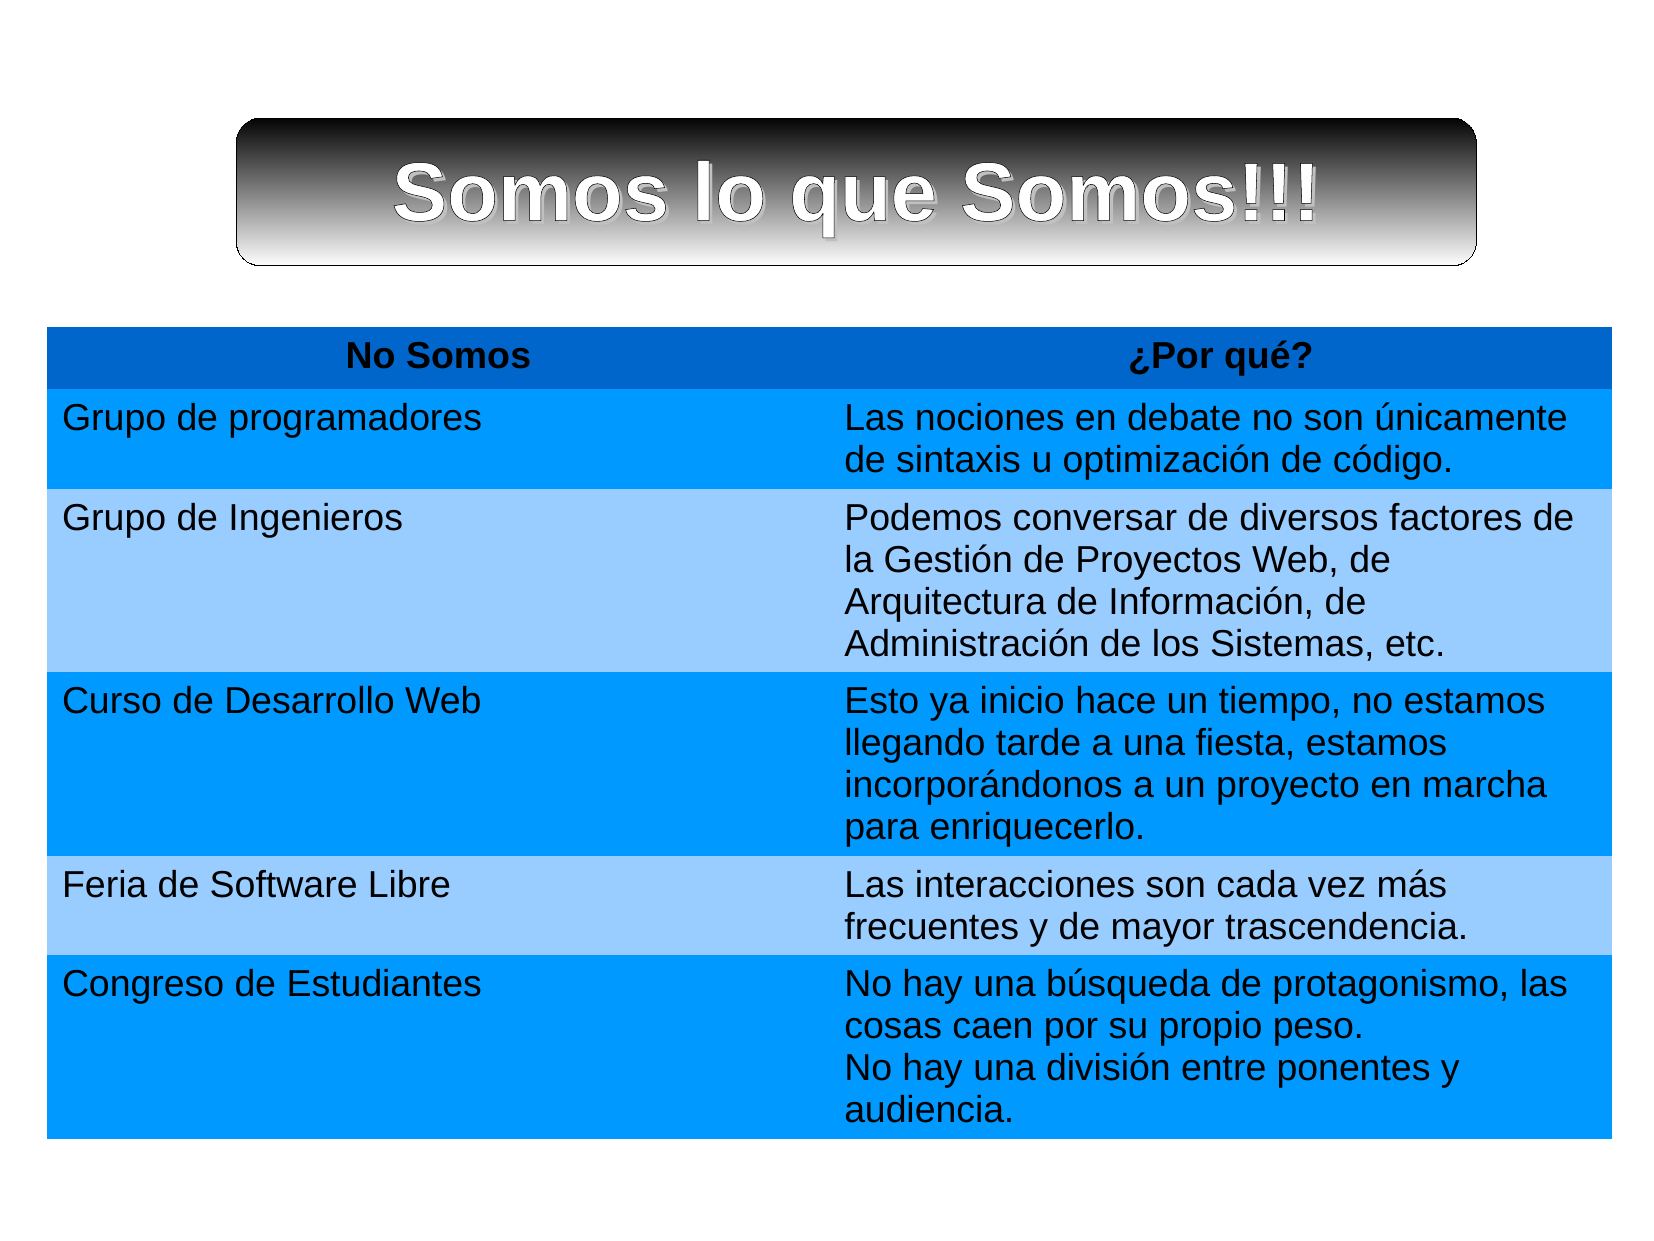

Somos lo que Somos!!!
| No Somos | ¿Por qué? |
| --- | --- |
| Grupo de programadores | Las nociones en debate no son únicamente de sintaxis u optimización de código. |
| Grupo de Ingenieros | Podemos conversar de diversos factores de la Gestión de Proyectos Web, de Arquitectura de Información, de Administración de los Sistemas, etc. |
| Curso de Desarrollo Web | Esto ya inicio hace un tiempo, no estamos llegando tarde a una fiesta, estamos incorporándonos a un proyecto en marcha para enriquecerlo. |
| Feria de Software Libre | Las interacciones son cada vez más frecuentes y de mayor trascendencia. |
| Congreso de Estudiantes | No hay una búsqueda de protagonismo, las cosas caen por su propio peso. No hay una división entre ponentes y audiencia. |